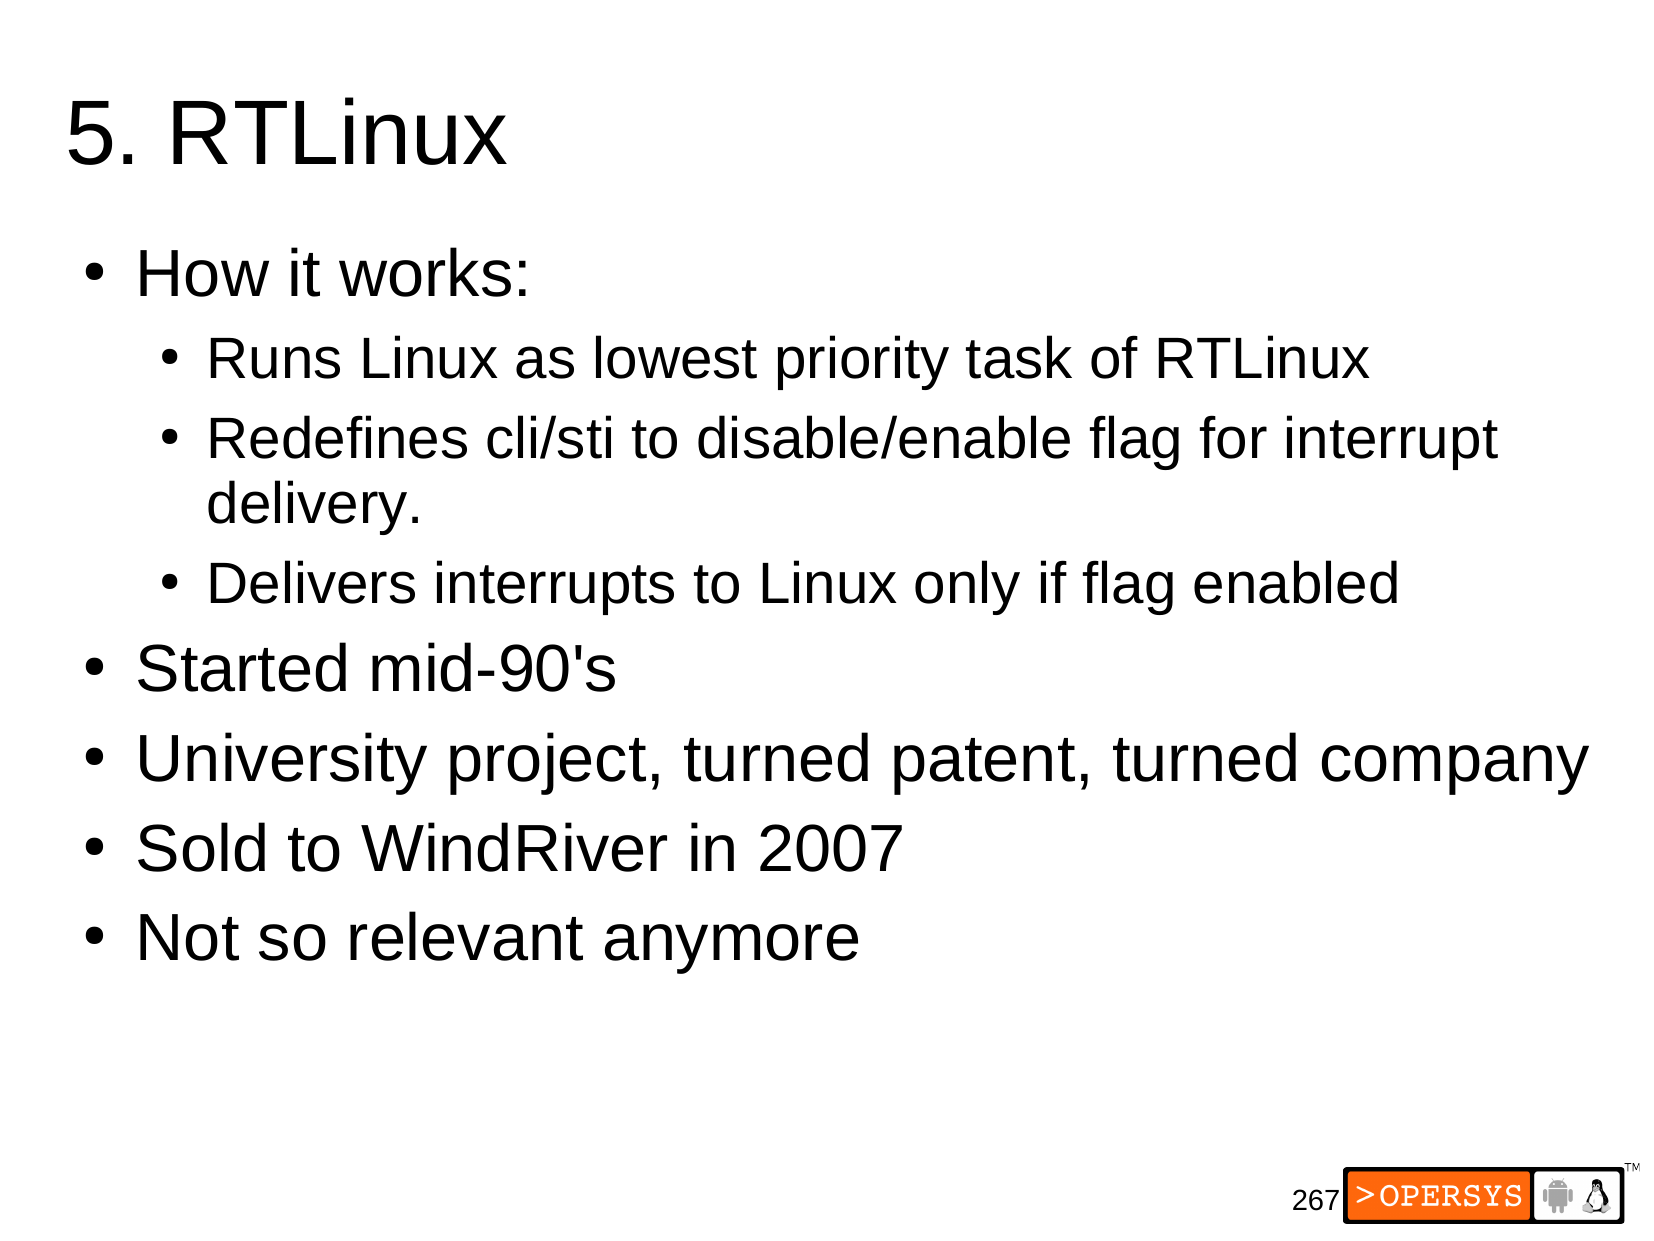

# 5. RTLinux
How it works:
Runs Linux as lowest priority task of RTLinux
Redefines cli/sti to disable/enable flag for interrupt delivery.
Delivers interrupts to Linux only if flag enabled
Started mid-90's
University project, turned patent, turned company
Sold to WindRiver in 2007
Not so relevant anymore